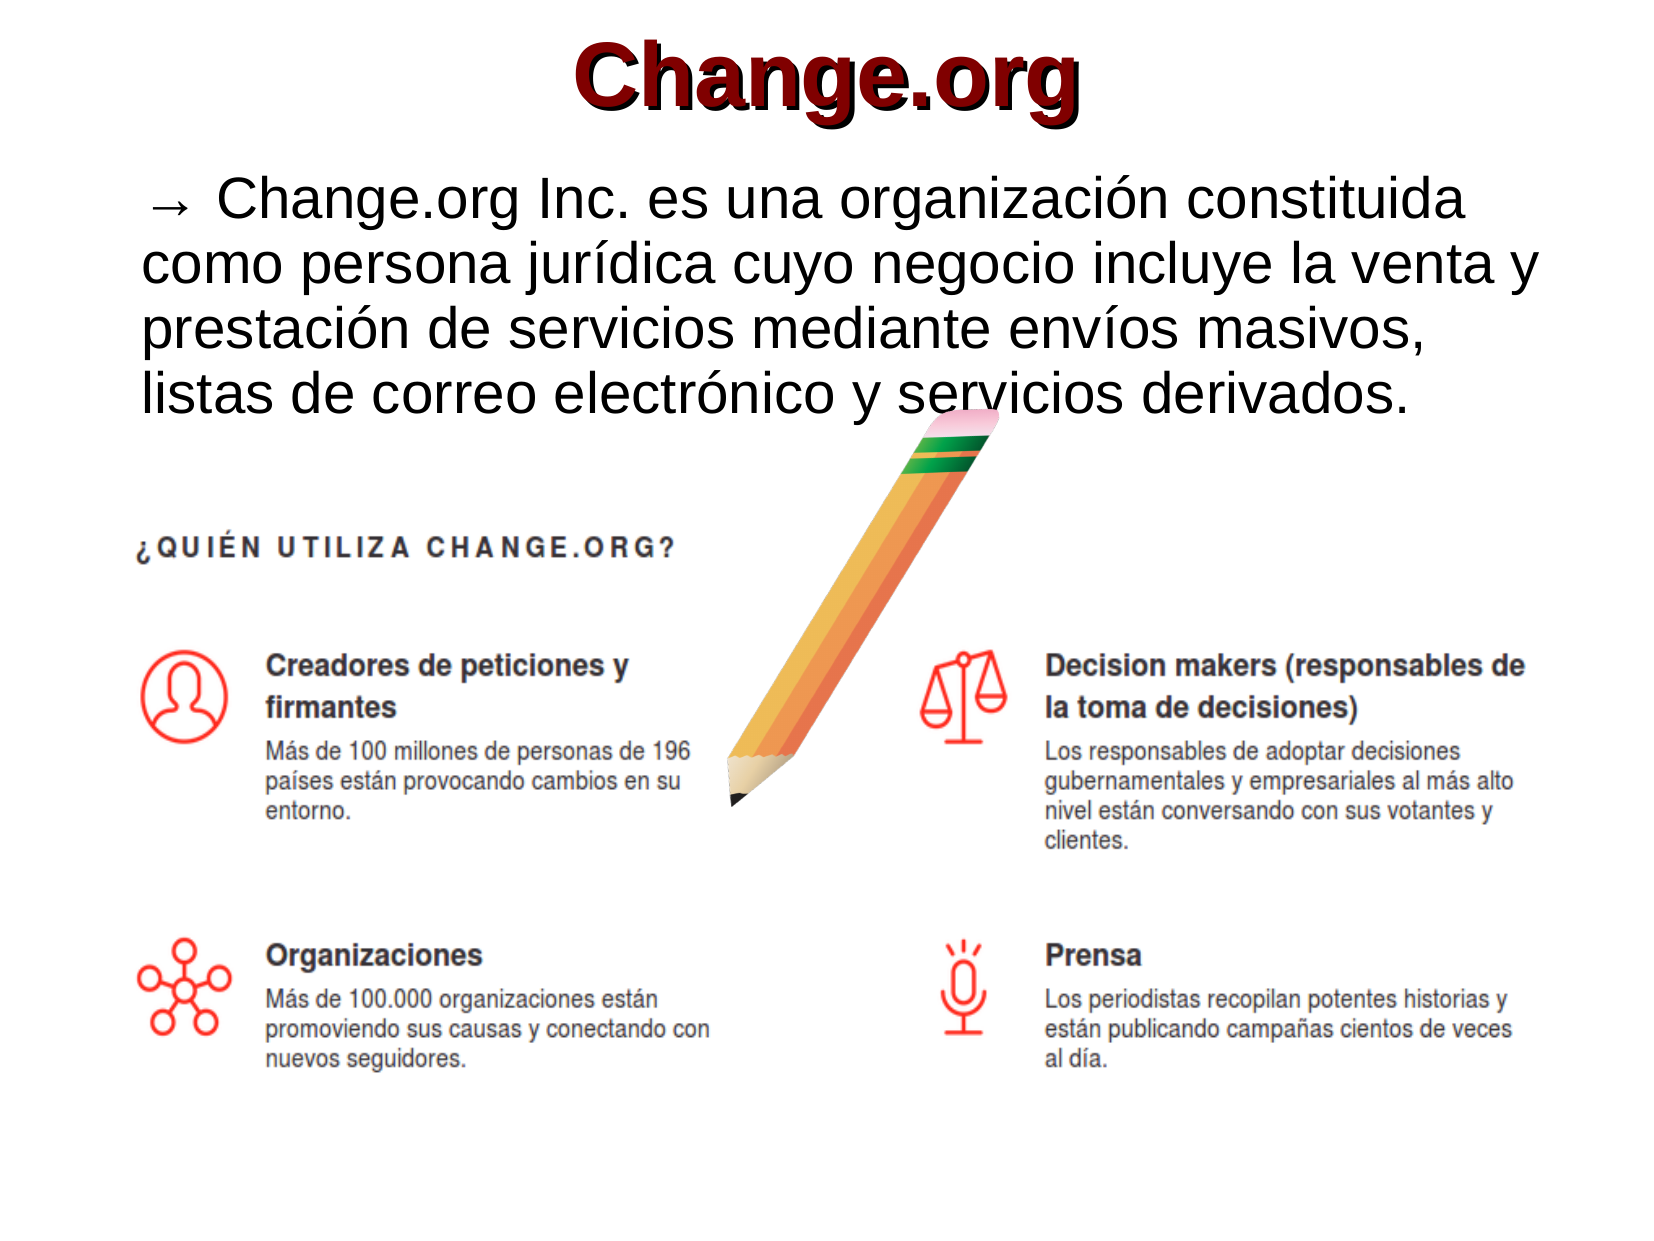

# Change.org
→ Change.org Inc. es una organización constituida como persona jurídica cuyo negocio incluye la venta y prestación de servicios mediante envíos masivos, listas de correo electrónico y servicios derivados.